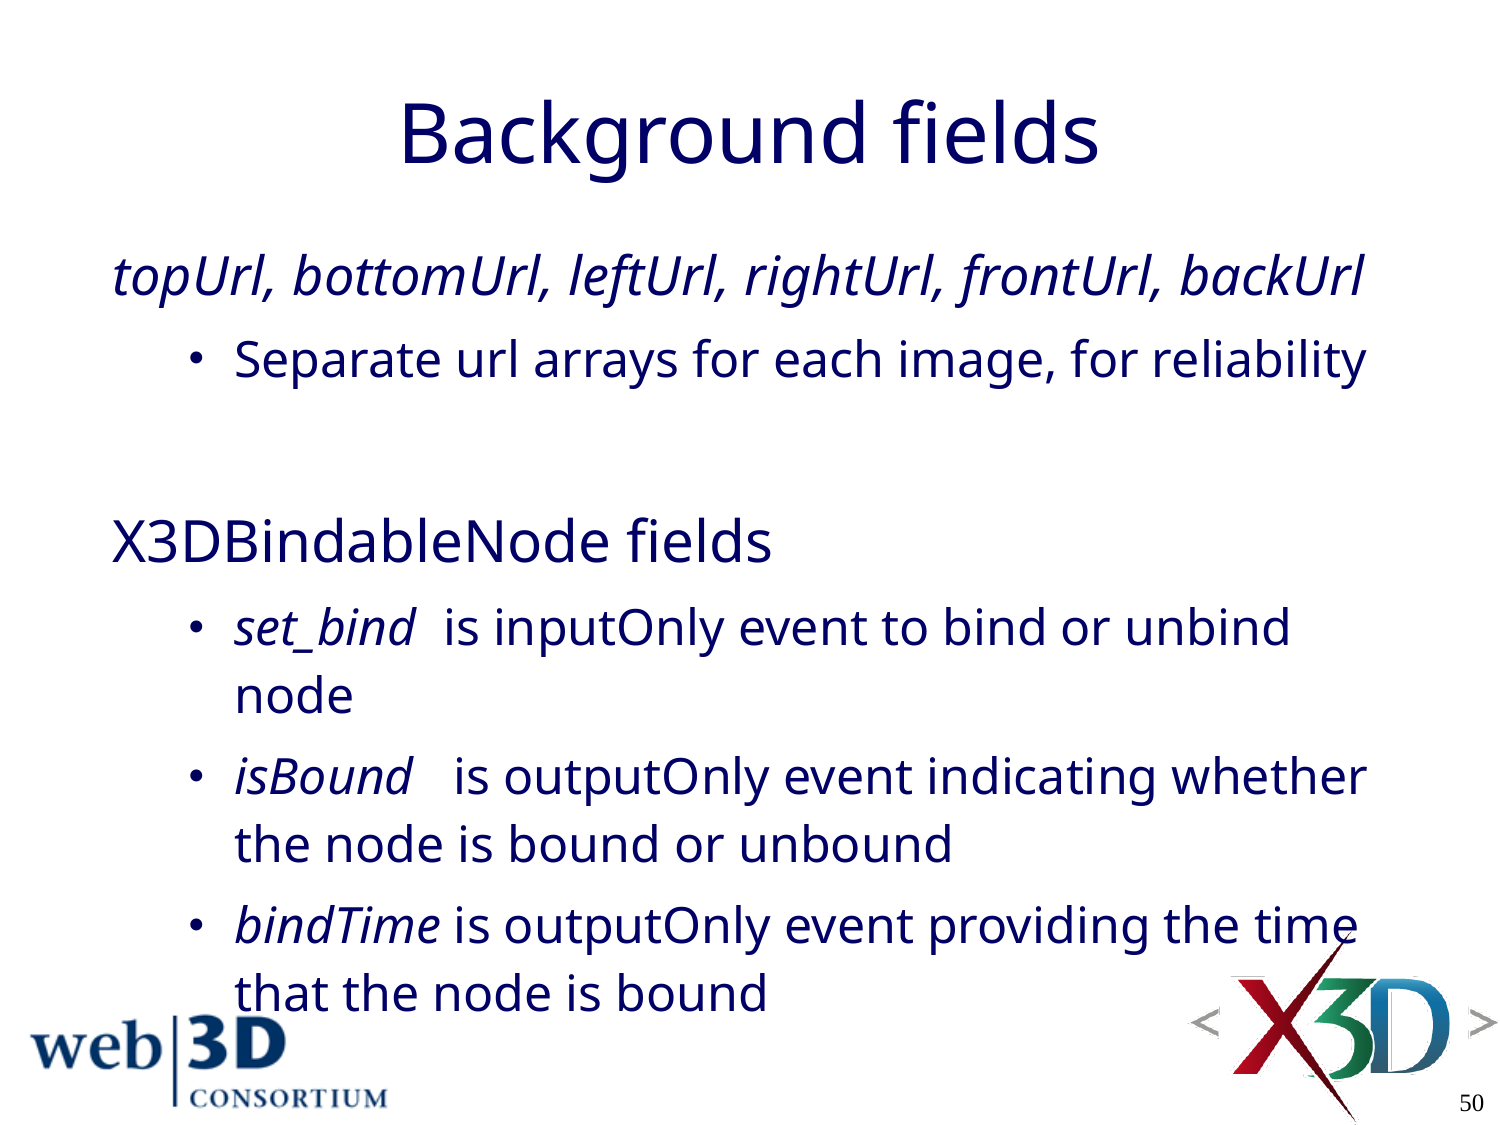

# Background fields
topUrl, bottomUrl, leftUrl, rightUrl, frontUrl, backUrl
Separate url arrays for each image, for reliability
X3DBindableNode fields
set_bind is inputOnly event to bind or unbind node
isBound is outputOnly event indicating whether the node is bound or unbound
bindTime is outputOnly event providing the time that the node is bound